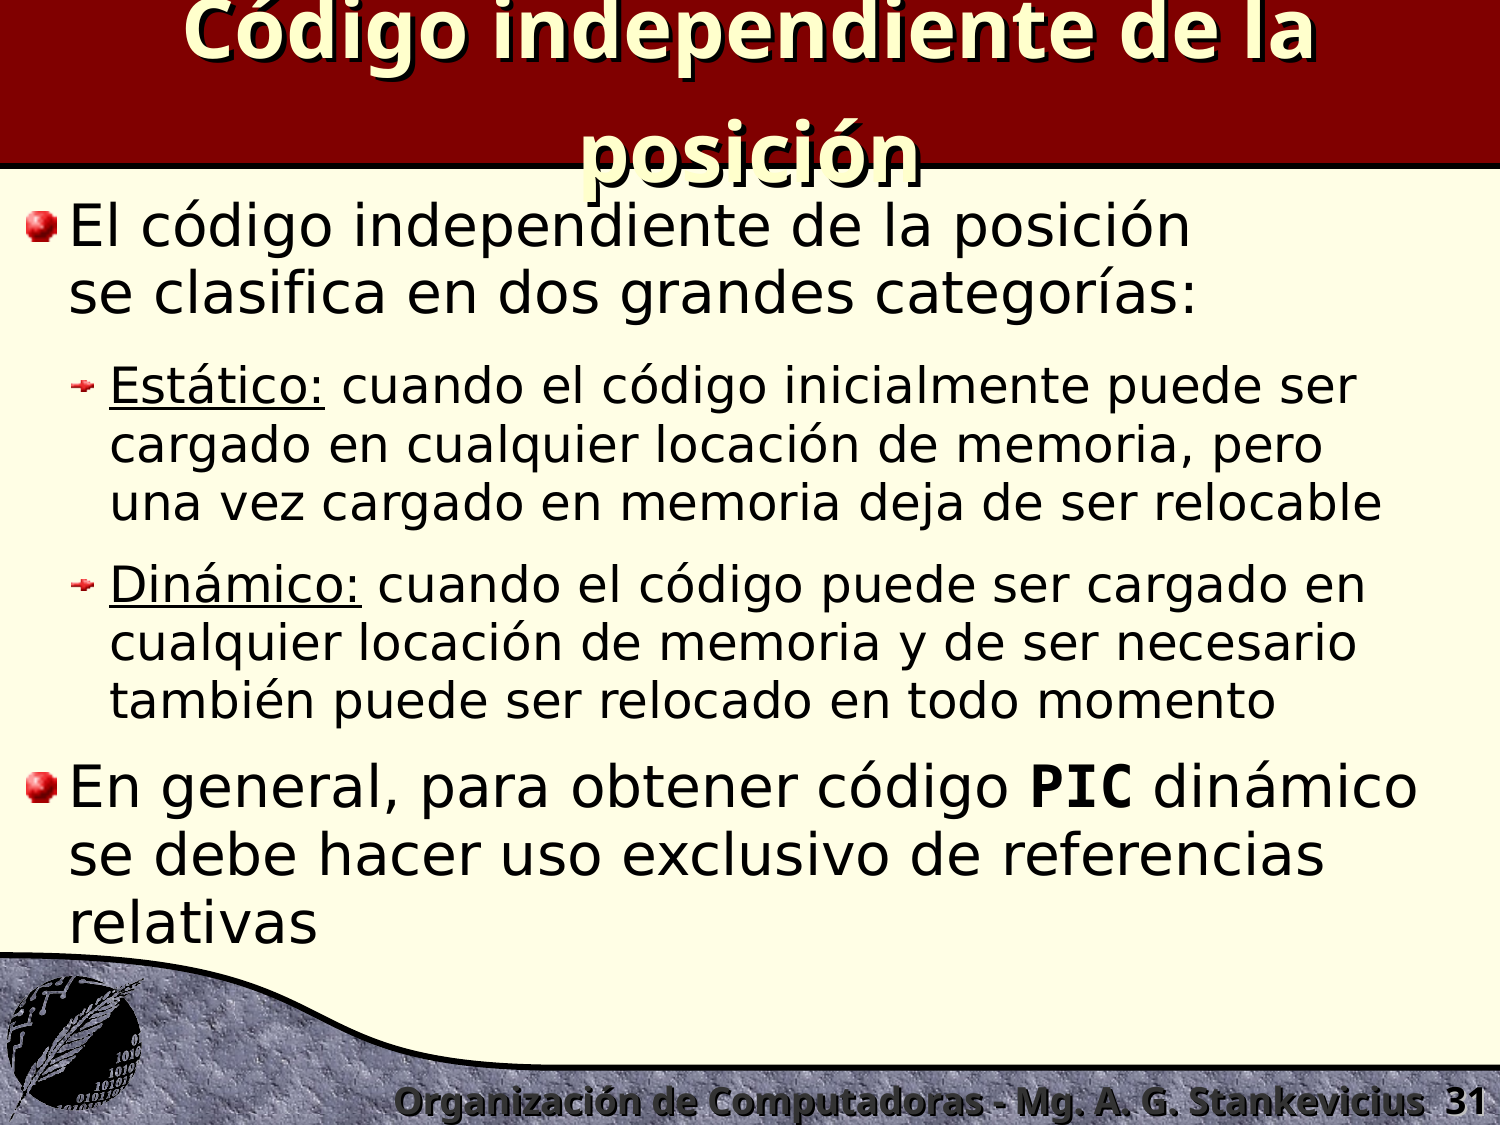

# Código independiente de la posición
El código independiente de la posición
se clasifica en dos grandes categorías:
Estático: cuando el código inicialmente puede ser cargado en cualquier locación de memoria, pero
una vez cargado en memoria deja de ser relocable
Dinámico: cuando el código puede ser cargado en cualquier locación de memoria y de ser necesario también puede ser relocado en todo momento
En general, para obtener código PIC dinámico se debe hacer uso exclusivo de referencias relativas
31